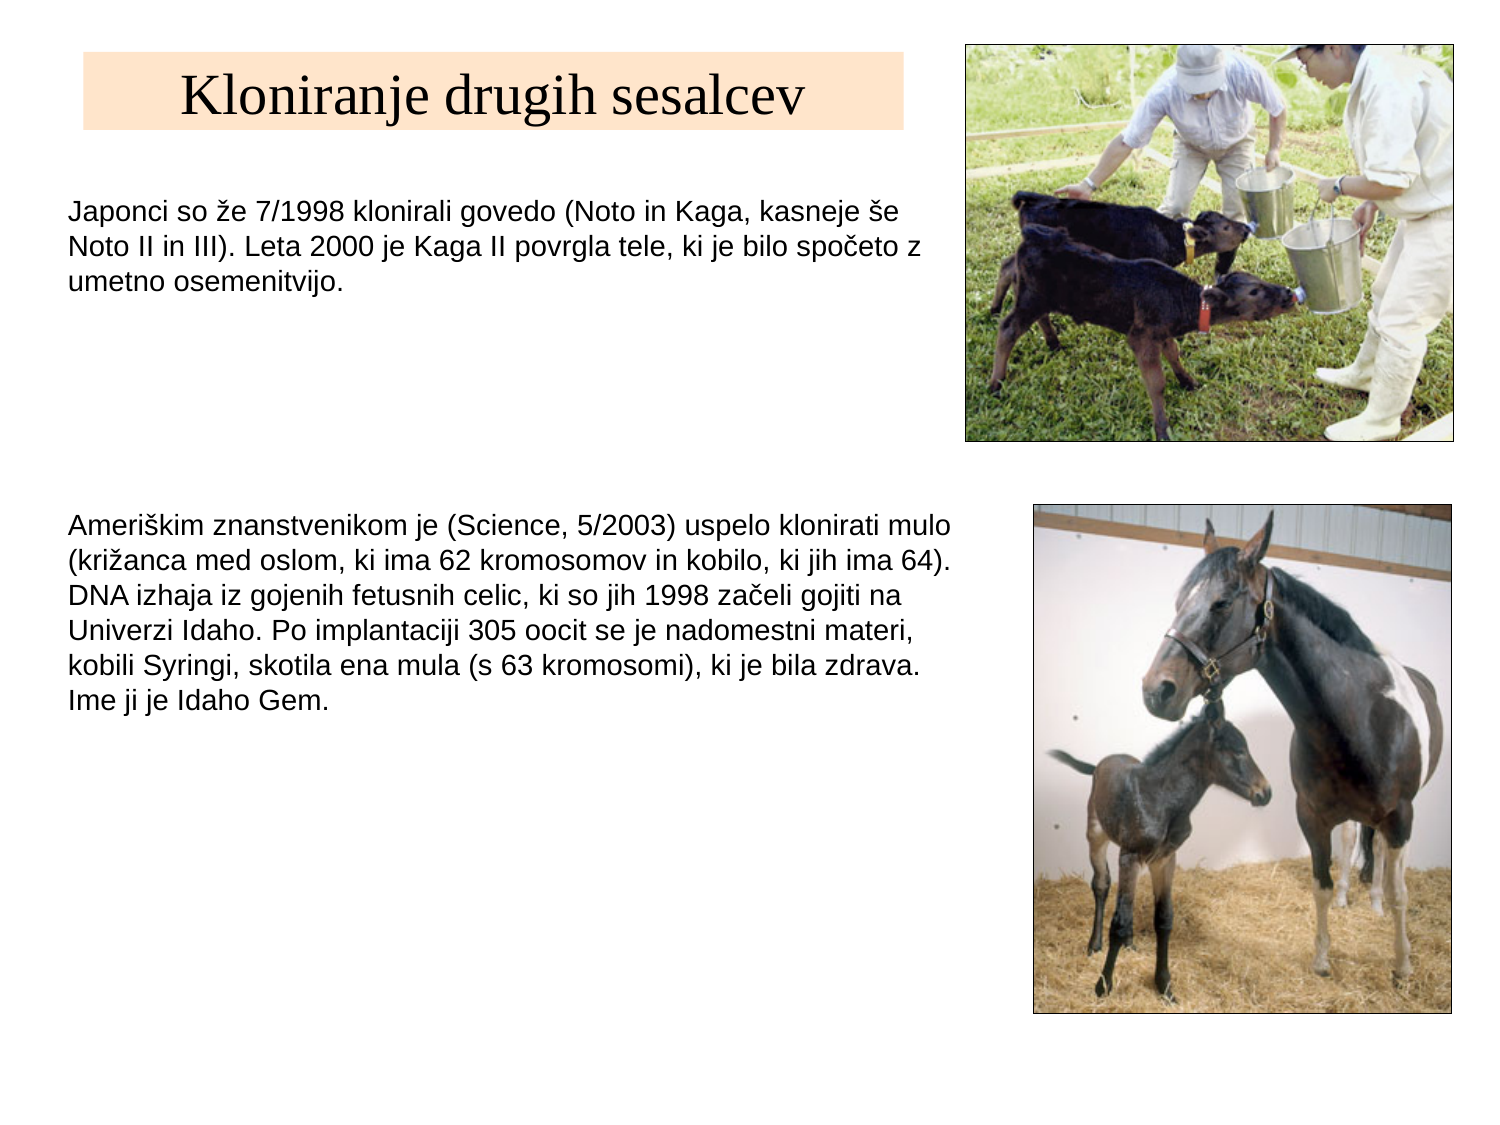

Kloniranje drugih sesalcev
Japonci so že 7/1998 klonirali govedo (Noto in Kaga, kasneje še
Noto II in III). Leta 2000 je Kaga II povrgla tele, ki je bilo spočeto z
umetno osemenitvijo.
Ameriškim znanstvenikom je (Science, 5/2003) uspelo klonirati mulo
(križanca med oslom, ki ima 62 kromosomov in kobilo, ki jih ima 64).
DNA izhaja iz gojenih fetusnih celic, ki so jih 1998 začeli gojiti na
Univerzi Idaho. Po implantaciji 305 oocit se je nadomestni materi,
kobili Syringi, skotila ena mula (s 63 kromosomi), ki je bila zdrava.
Ime ji je Idaho Gem.